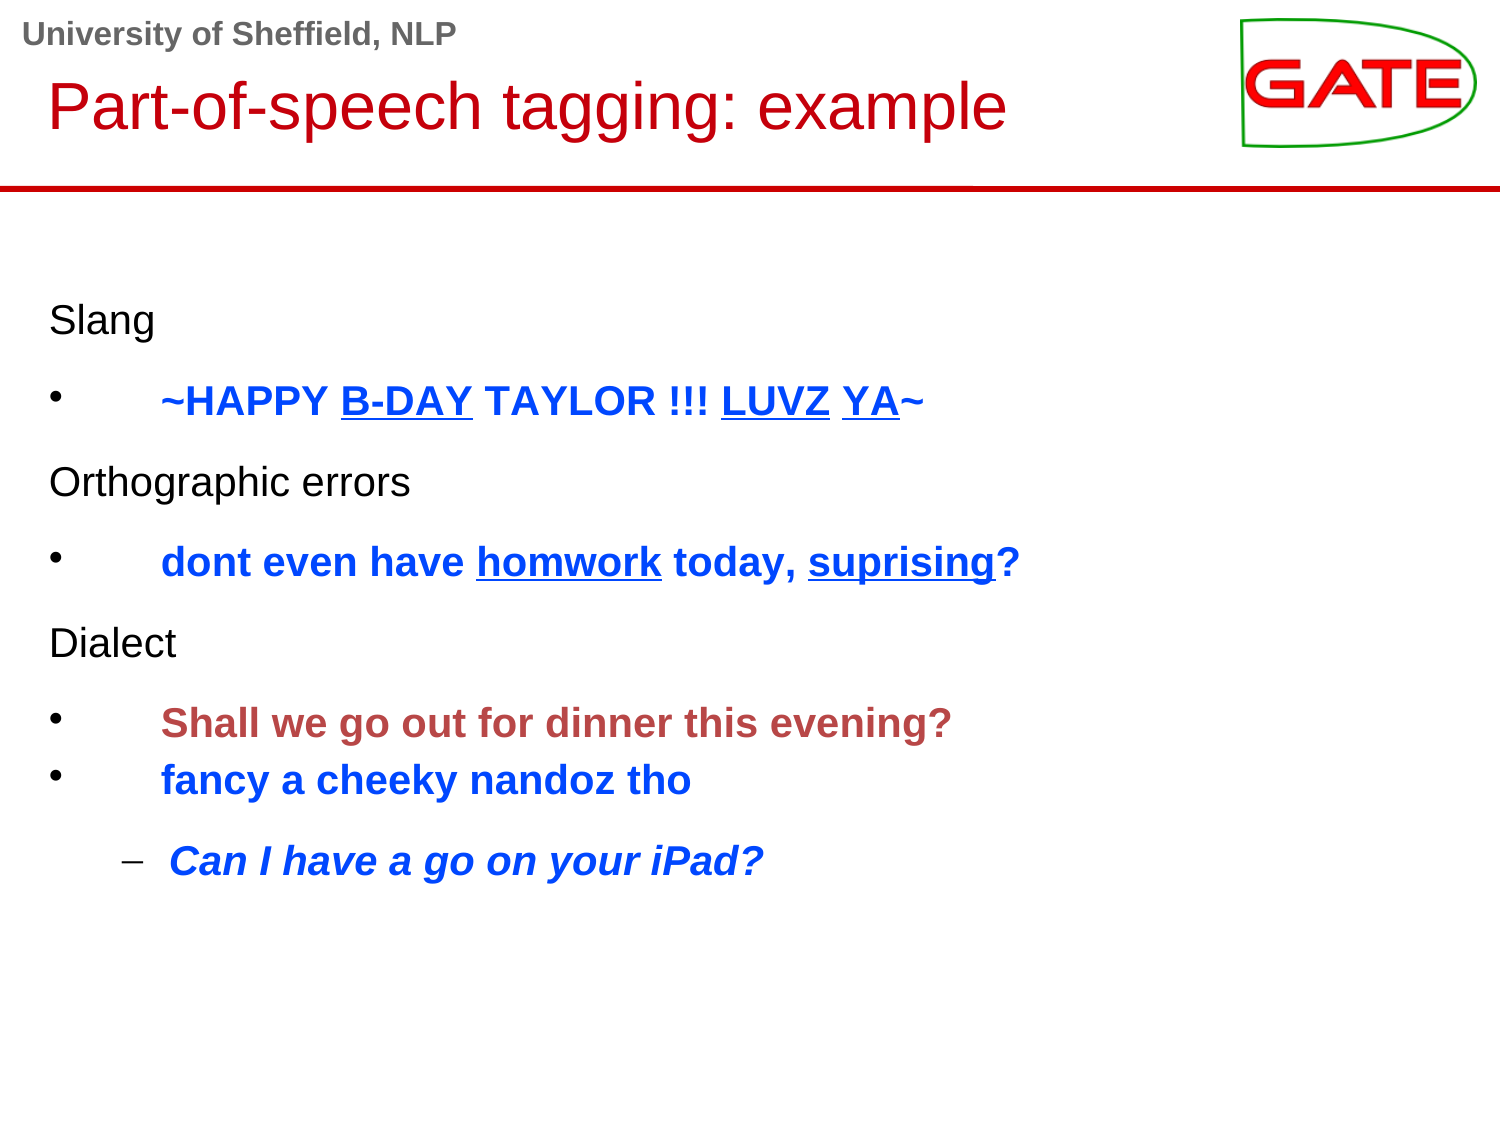

Part-of-speech tagging: example
Slang
~HAPPY B-DAY TAYLOR !!! LUVZ YA~
Orthographic errors
dont even have homwork today, suprising?
Dialect
Shall we go out for dinner this evening?
fancy a cheeky nandoz tho
Can I have a go on your iPad?